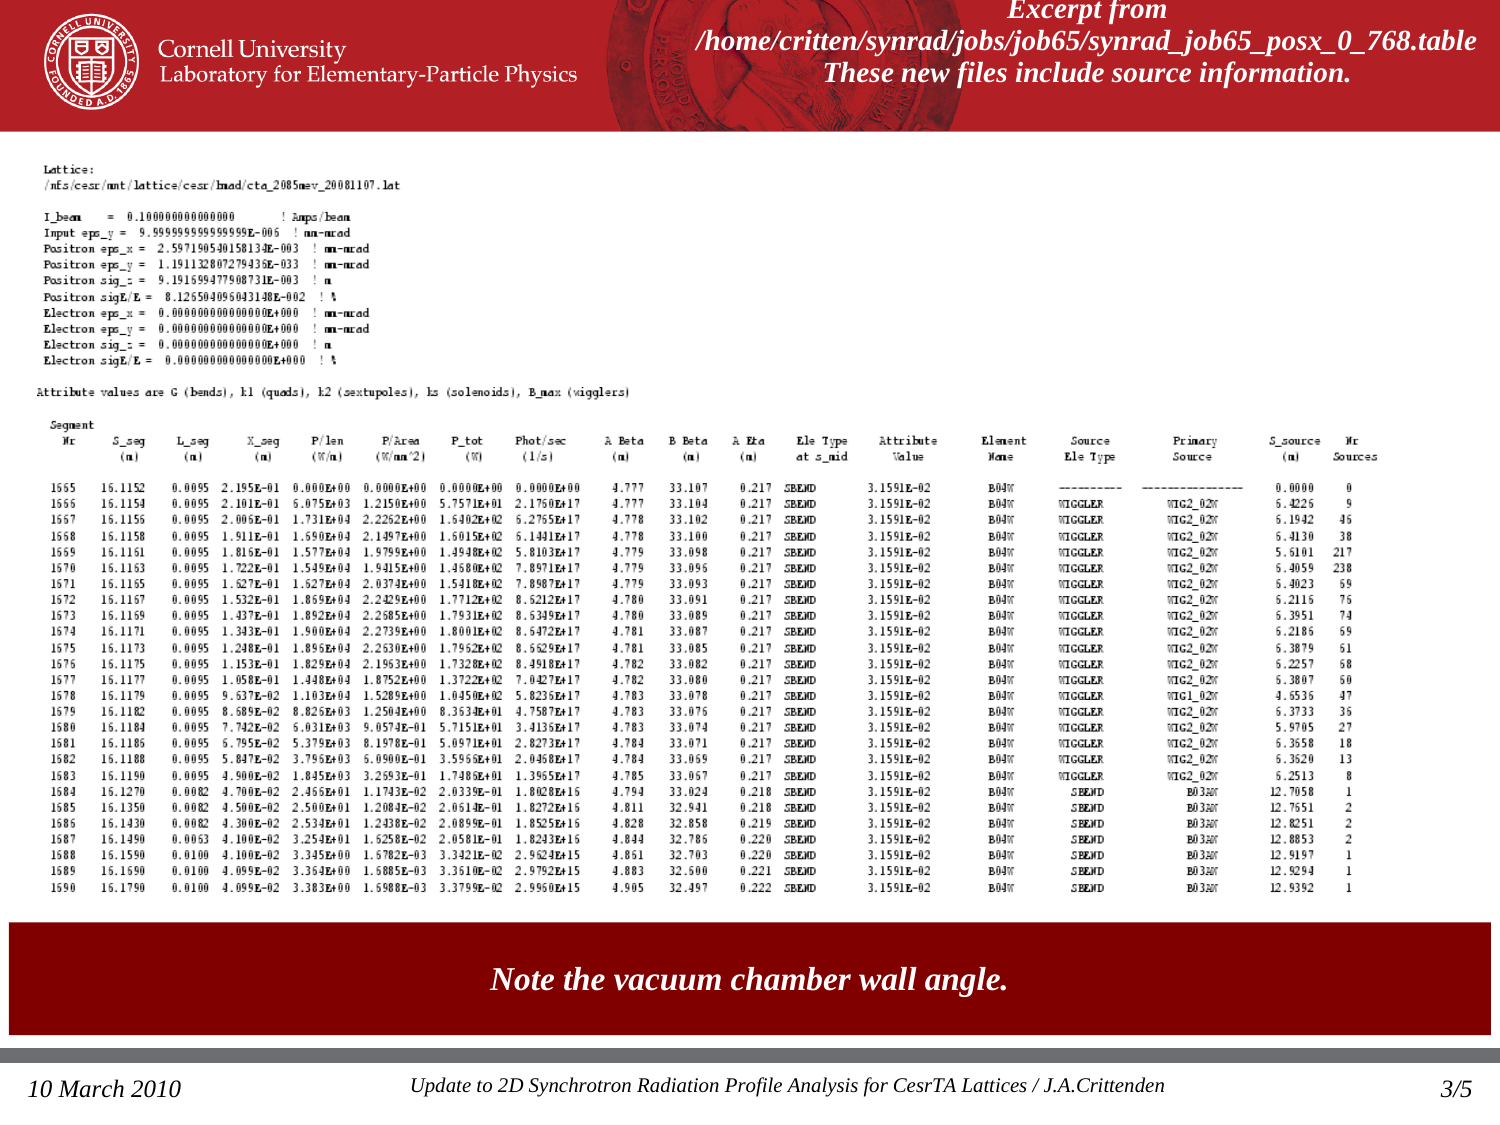

Excerpt from
/home/critten/synrad/jobs/job65/synrad_job65_posx_0_768.table
These new files include source information.
Note the vacuum chamber wall angle.